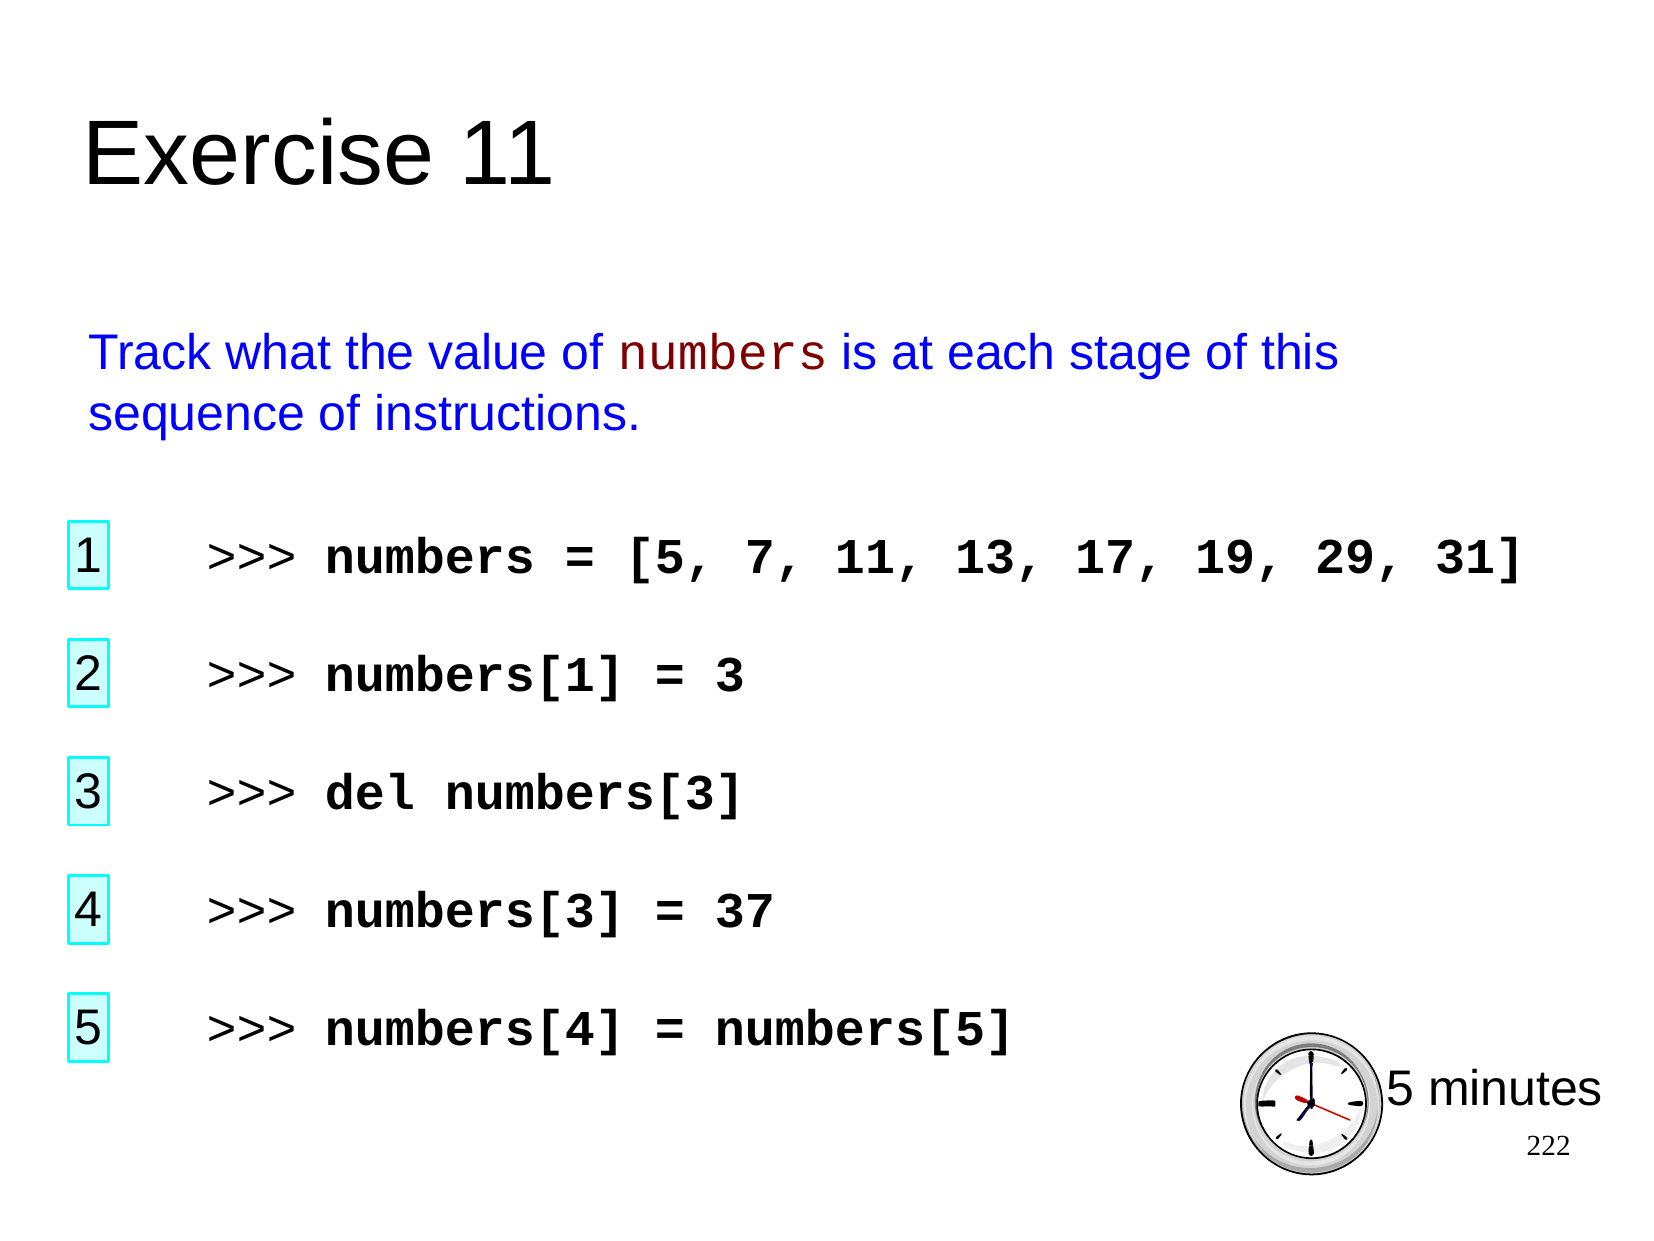

# Exercise 11
Track what the value of numbers is at each stage of this
sequence of instructions.
1
>>>
numbers = [5, 7, 11, 13, 17, 19, 29, 31]
2
>>>
numbers[1] = 3
3
>>>
del numbers[3]
4
>>>
numbers[3] = 37
5
>>>
numbers[4] = numbers[5]
5 minutes
222